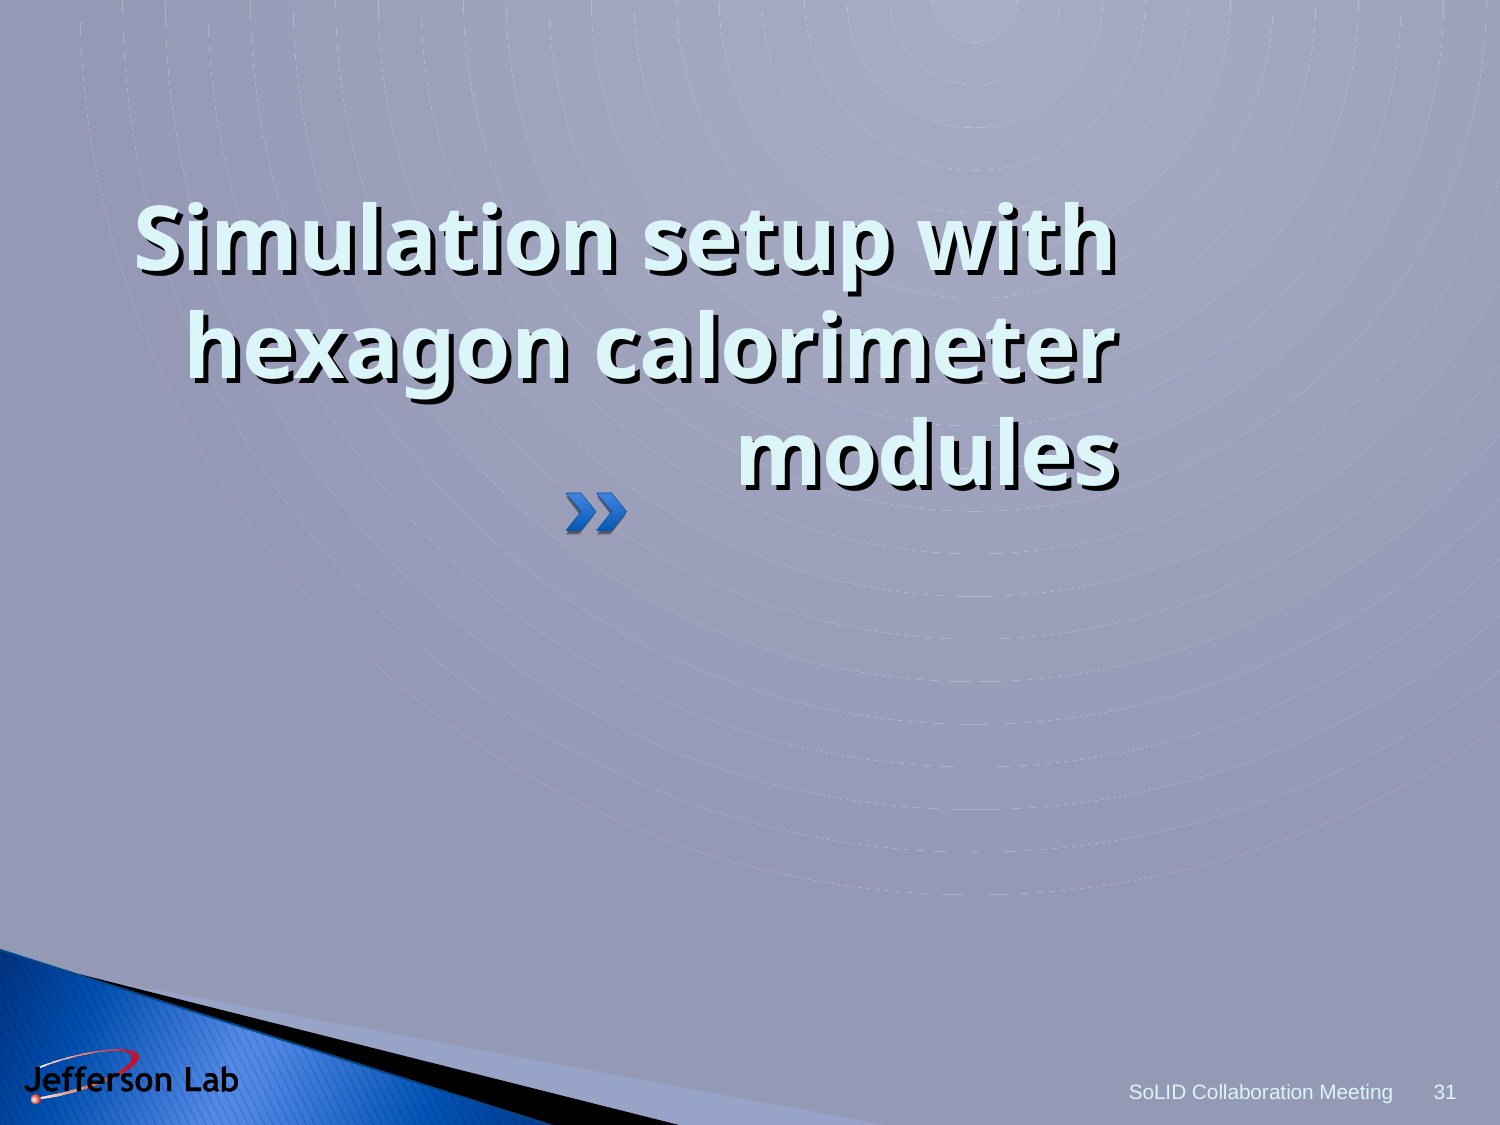

# Simulation setup with hexagon calorimeter modules
SoLID Collaboration Meeting
31